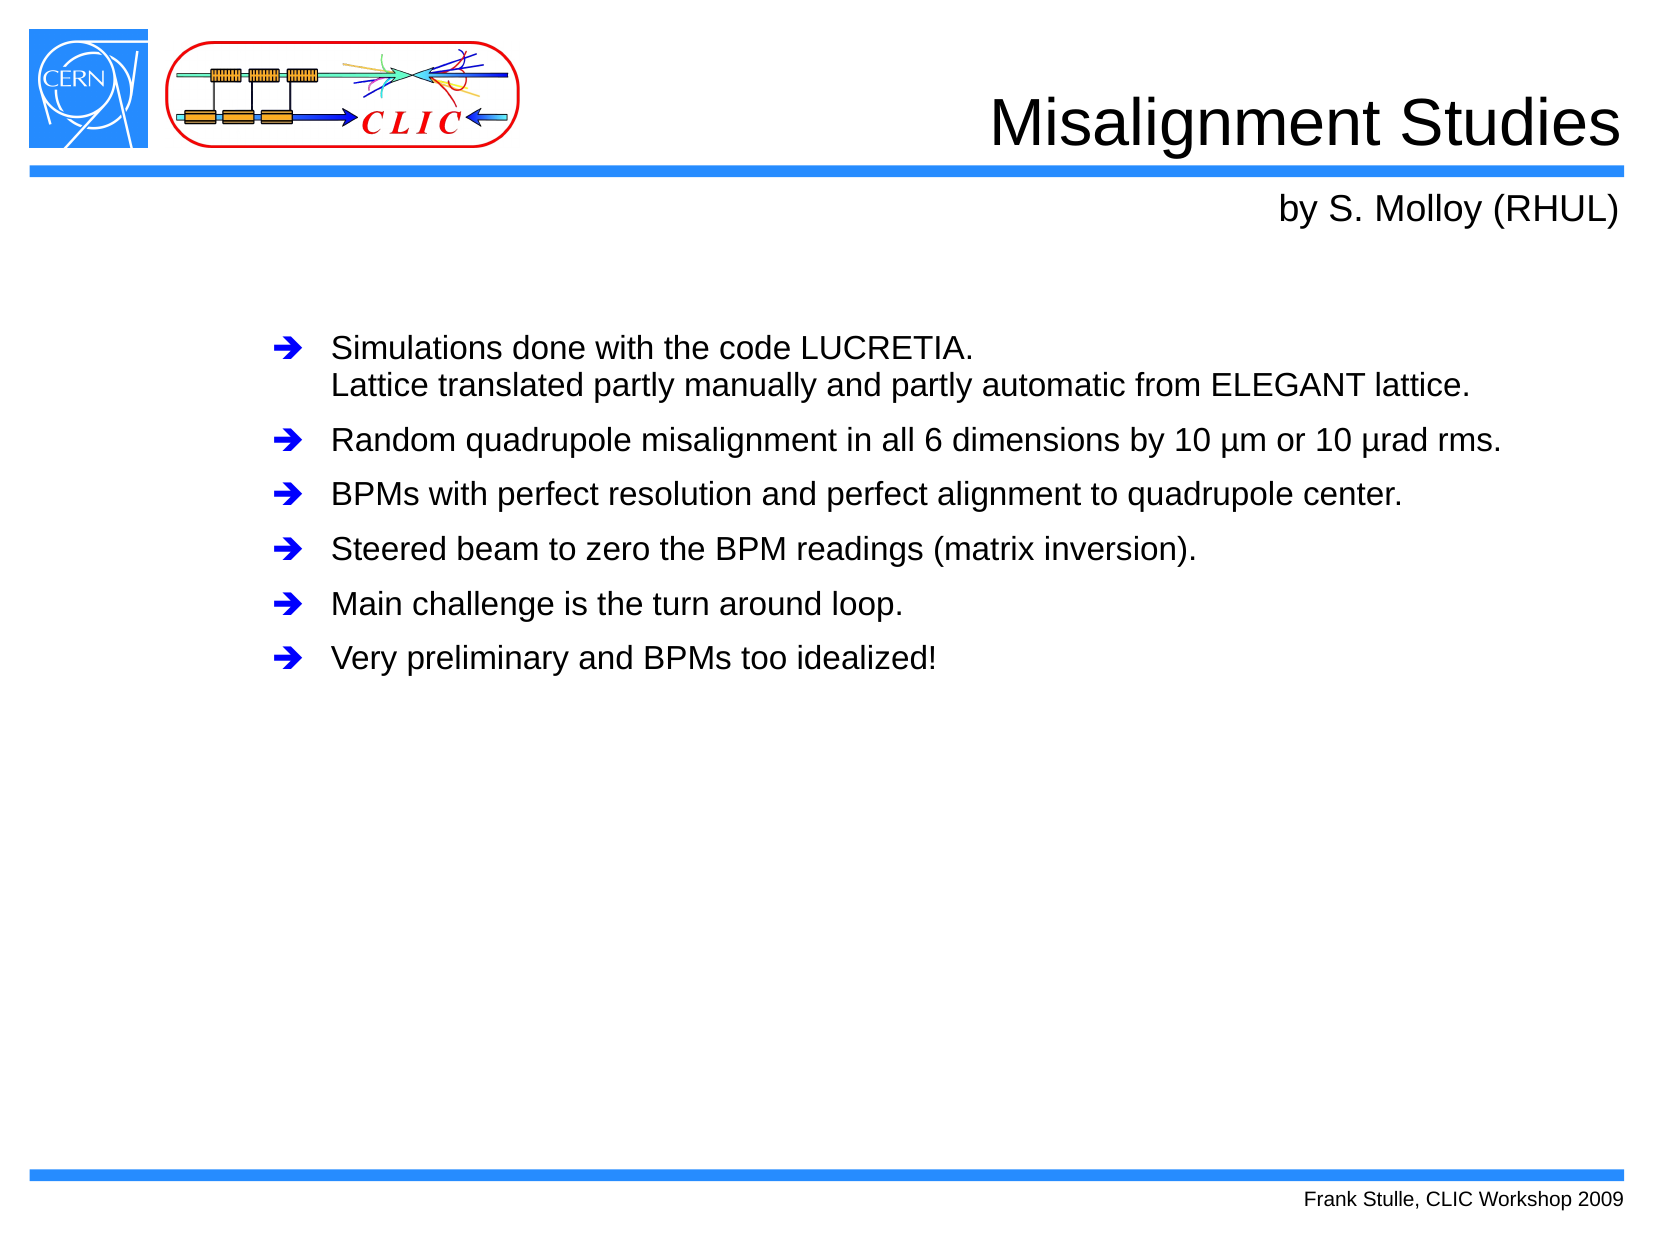

# Misalignment Studies
by S. Molloy (RHUL)
	Simulations done with the code LUCRETIA.
	Lattice translated partly manually and partly automatic from ELEGANT lattice.
	Random quadrupole misalignment in all 6 dimensions by 10 µm or 10 µrad rms.
	BPMs with perfect resolution and perfect alignment to quadrupole center.
	Steered beam to zero the BPM readings (matrix inversion).
	Main challenge is the turn around loop.
	Very preliminary and BPMs too idealized!